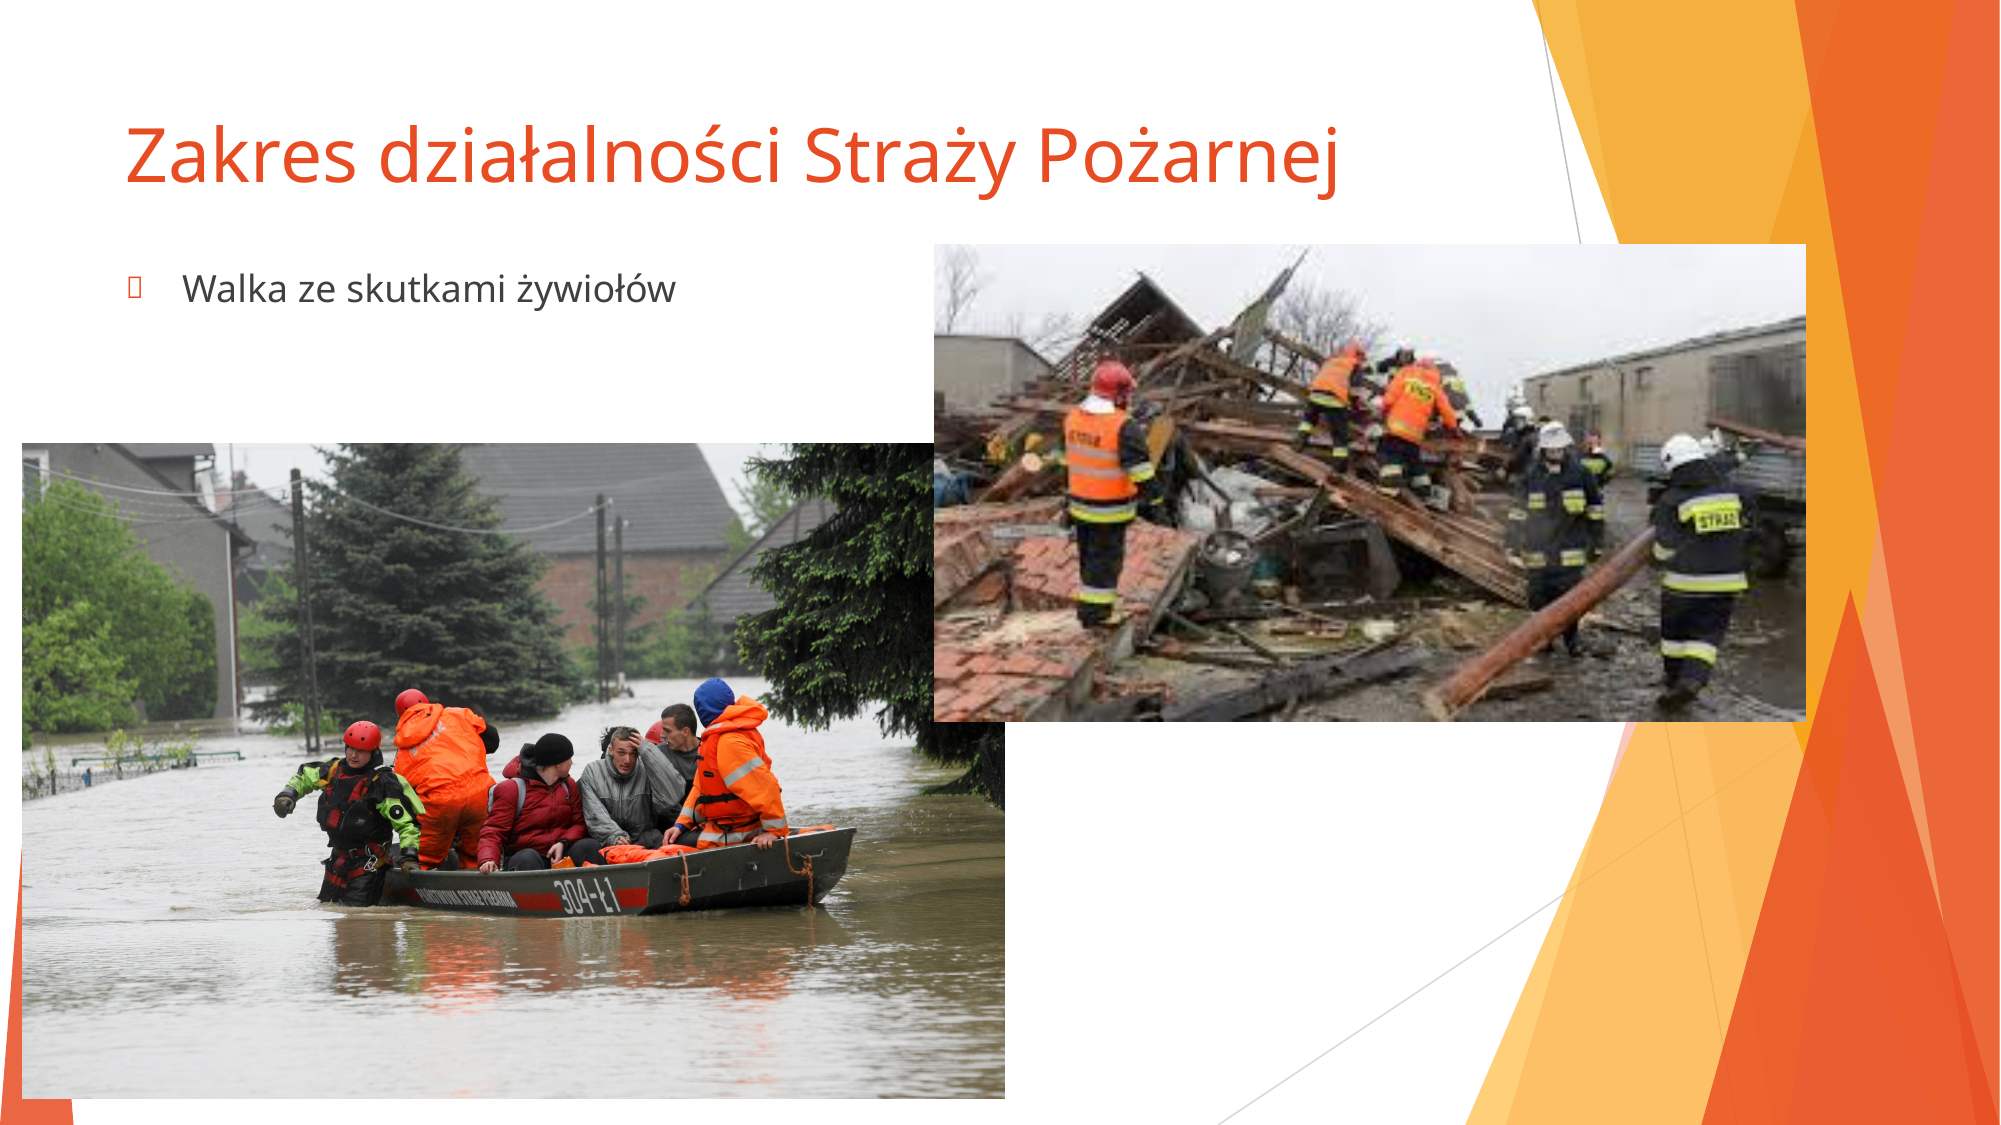

# Zakres działalności Straży Pożarnej
Walka ze skutkami żywiołów